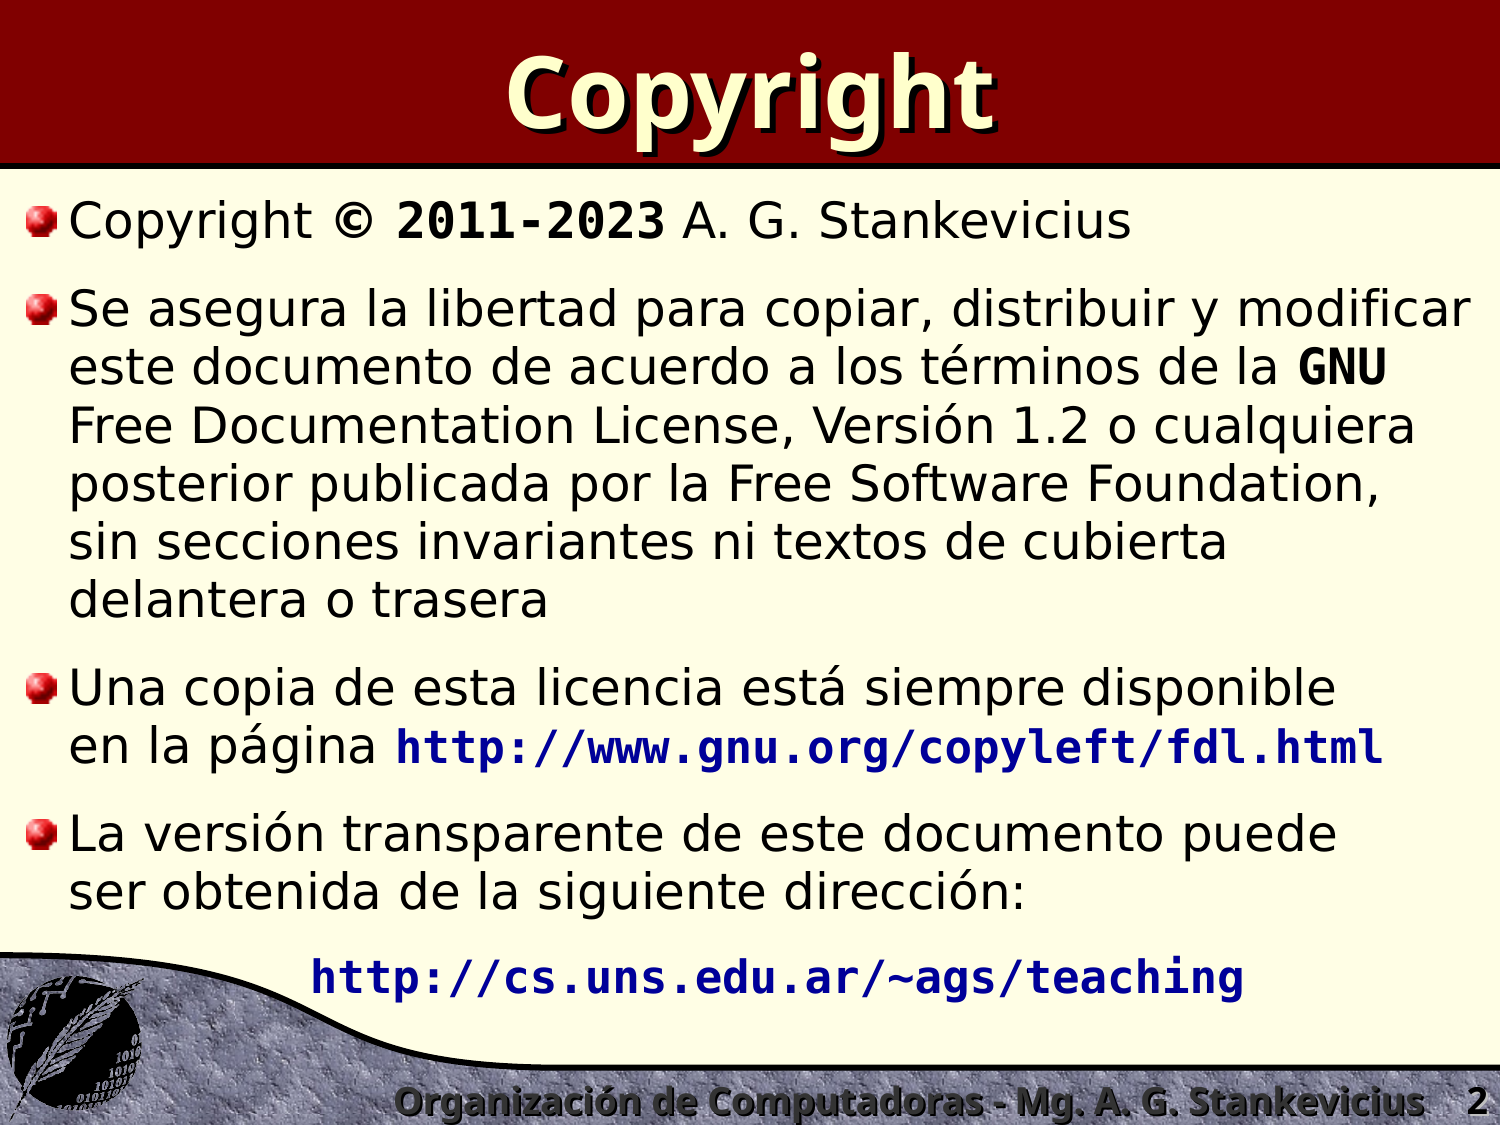

# Copyright
Copyright © 2011-2023 A. G. Stankevicius
Se asegura la libertad para copiar, distribuir y modificar este documento de acuerdo a los términos de la GNU Free Documentation License, Versión 1.2 o cualquiera posterior publicada por la Free Software Foundation,
sin secciones invariantes ni textos de cubierta delantera o trasera
Una copia de esta licencia está siempre disponible
en la página http://www.gnu.org/copyleft/fdl.html
La versión transparente de este documento puede
ser obtenida de la siguiente dirección:
http://cs.uns.edu.ar/~ags/teaching
2